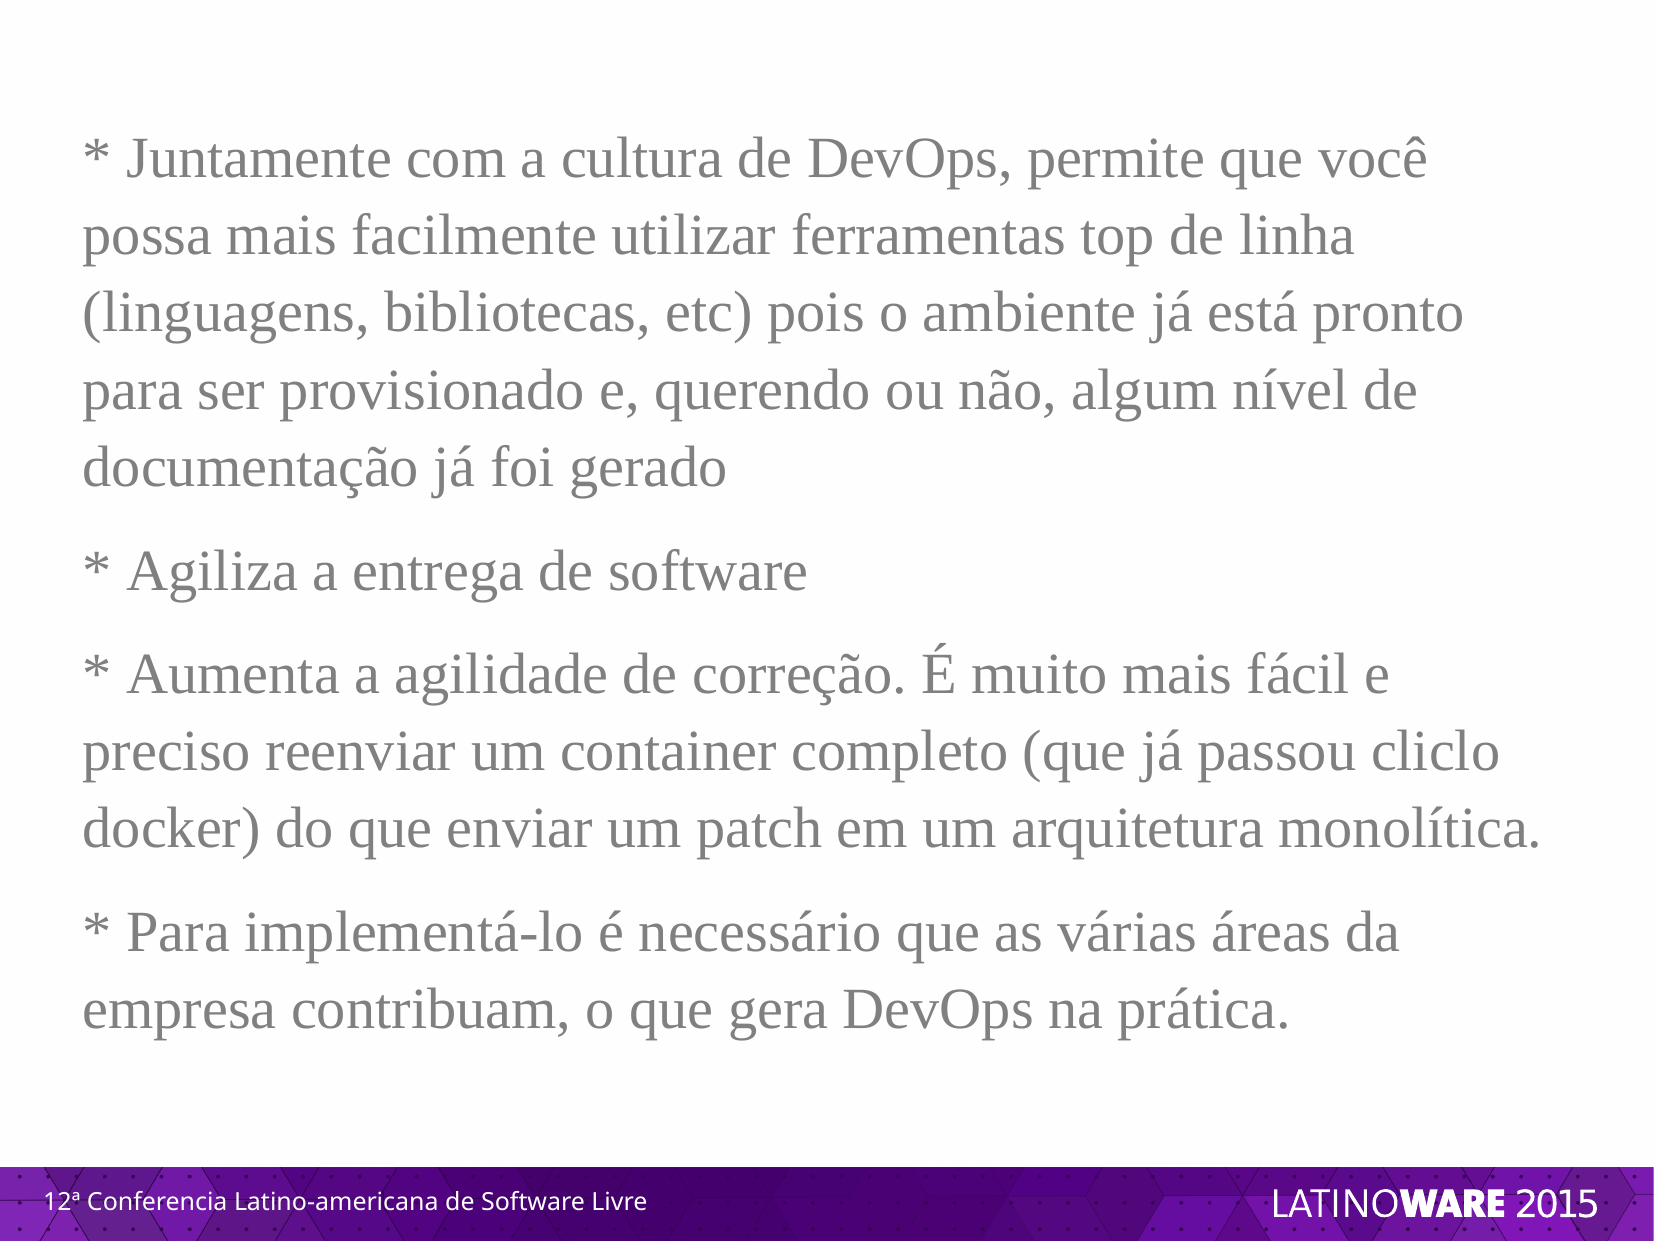

* Juntamente com a cultura de DevOps, permite que você possa mais facilmente utilizar ferramentas top de linha (linguagens, bibliotecas, etc) pois o ambiente já está pronto para ser provisionado e, querendo ou não, algum nível de documentação já foi gerado
* Agiliza a entrega de software
* Aumenta a agilidade de correção. É muito mais fácil e preciso reenviar um container completo (que já passou cliclo docker) do que enviar um patch em um arquitetura monolítica.
* Para implementá-lo é necessário que as várias áreas da empresa contribuam, o que gera DevOps na prática.
12ª Conferencia Latino-americana de Software Livre